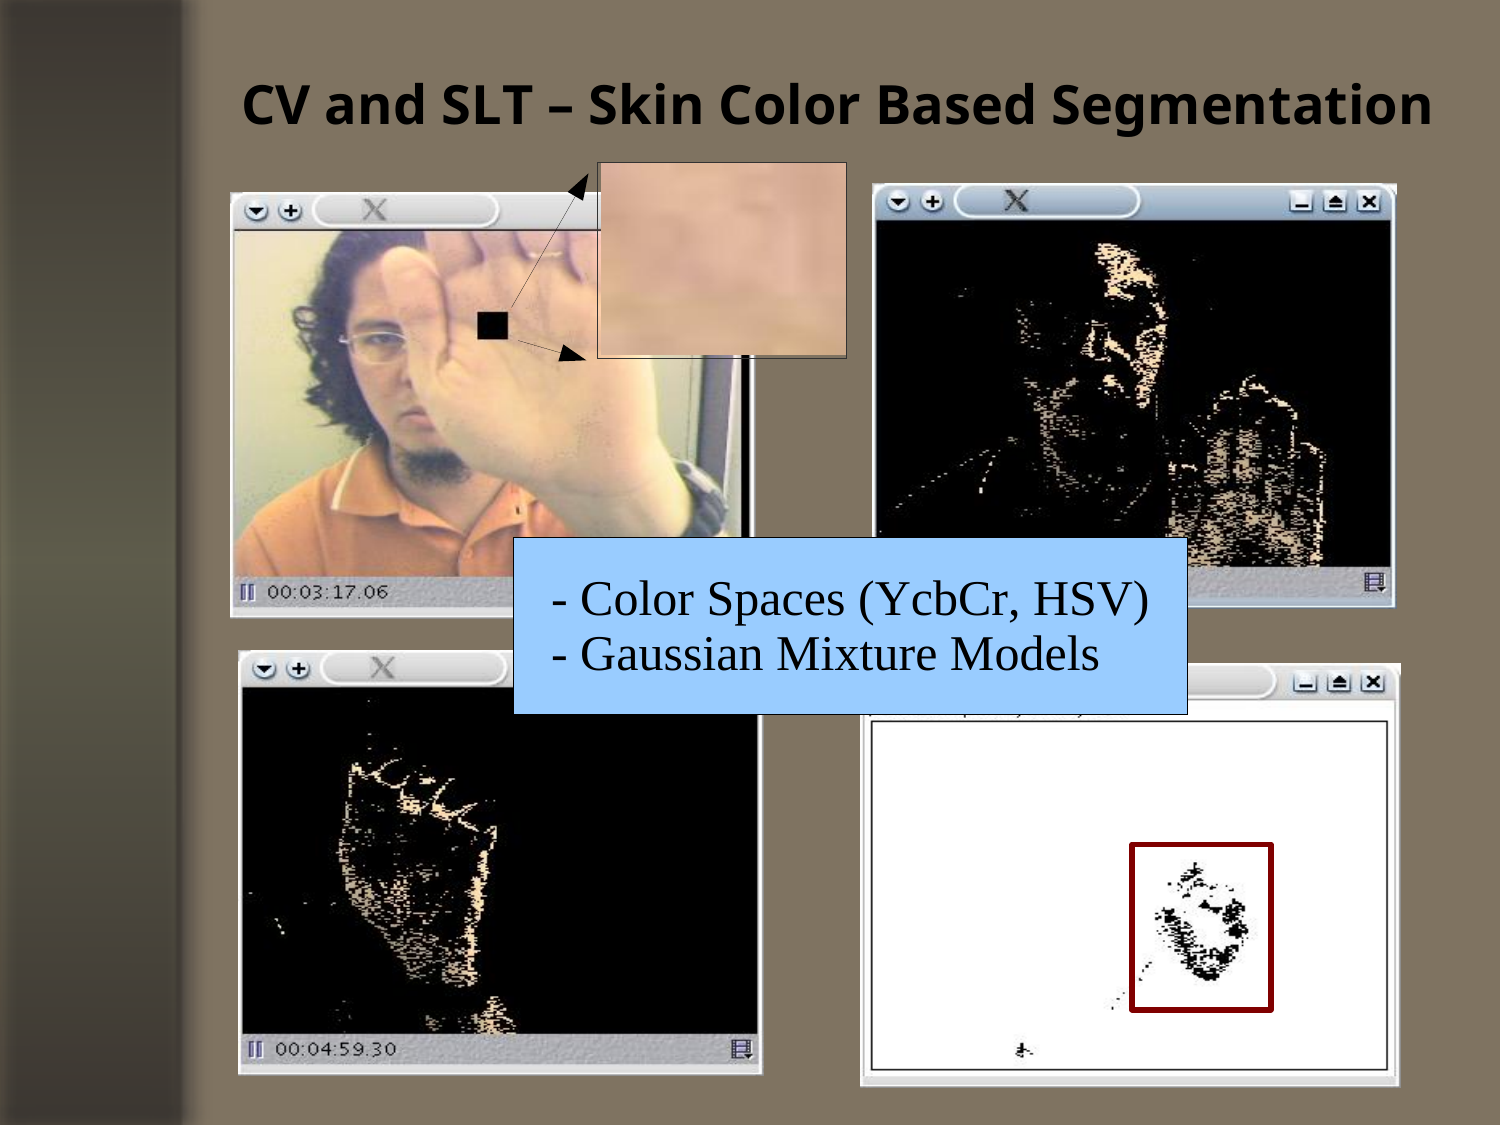

# CV and SLT – Skin Color Based Segmentation
- Color Spaces (YcbCr, HSV)
- Gaussian Mixture Models